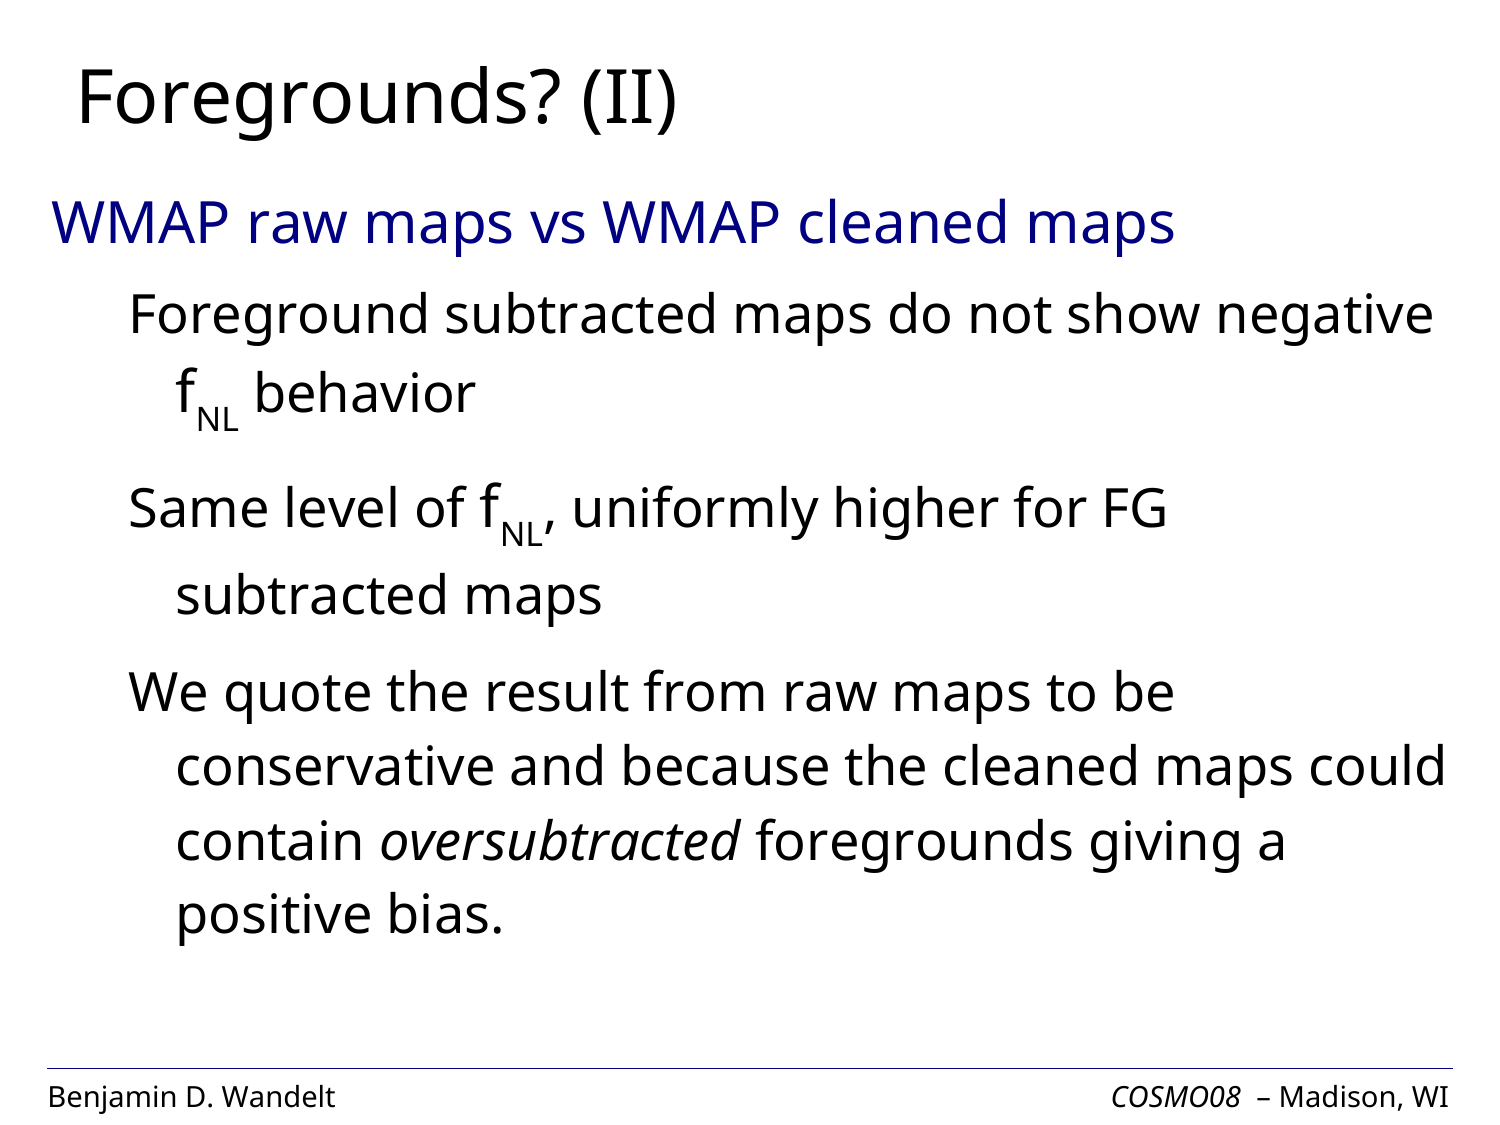

# Foregrounds? (II)
WMAP raw maps vs WMAP cleaned maps
Foreground subtracted maps do not show negative fNL behavior
Same level of fNL, uniformly higher for FG subtracted maps
We quote the result from raw maps to be conservative and because the cleaned maps could contain oversubtracted foregrounds giving a positive bias.
August 2, 2008